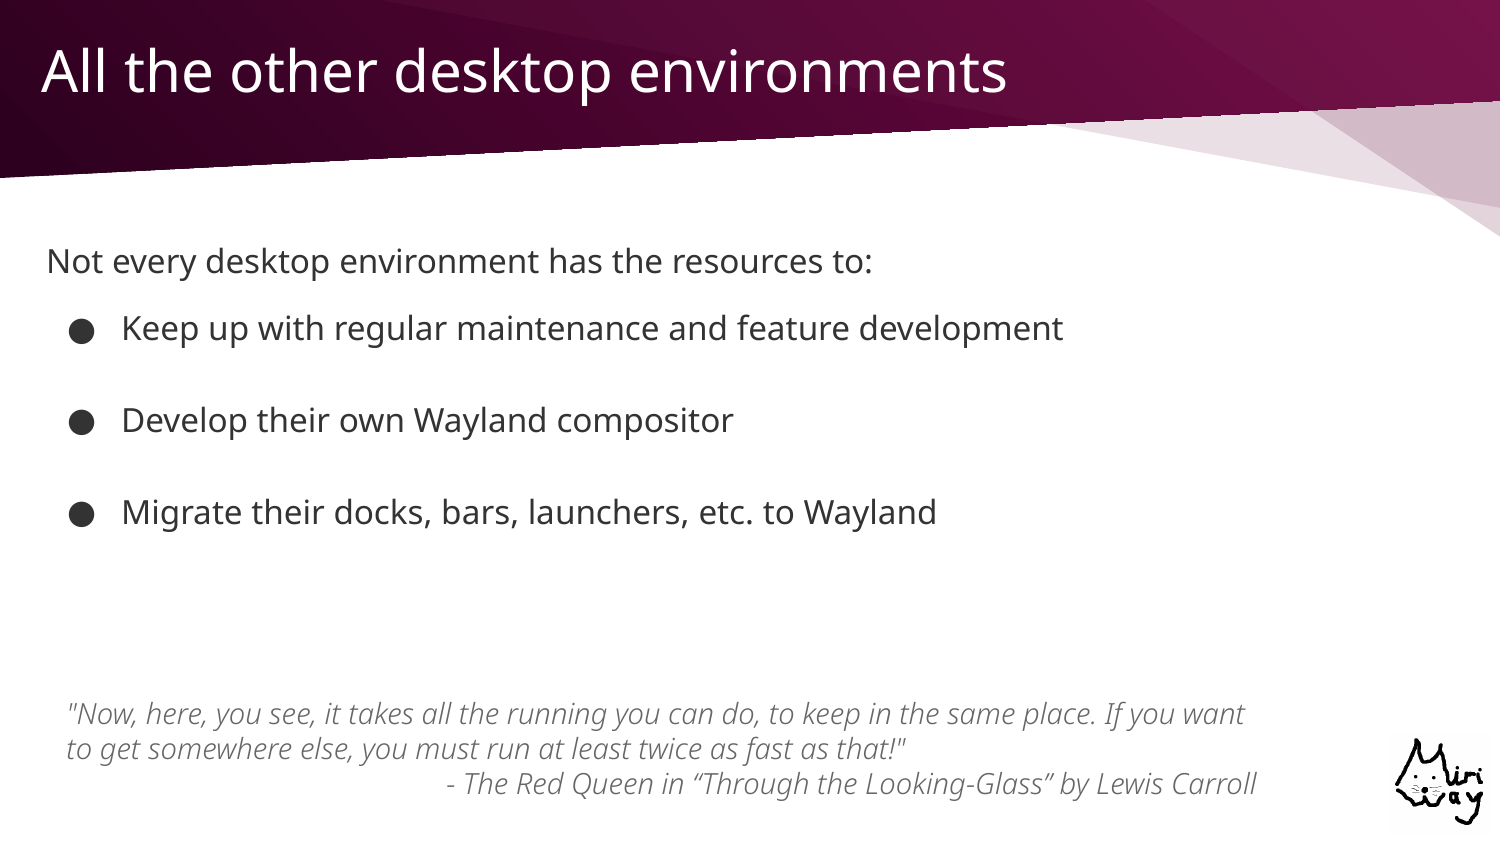

All the other desktop environments
# Not every desktop environment has the resources to:
Keep up with regular maintenance and feature development
Develop their own Wayland compositor
Migrate their docks, bars, launchers, etc. to Wayland
"Now, here, you see, it takes all the running you can do, to keep in the same place. If you want to get somewhere else, you must run at least twice as fast as that!"
 - The Red Queen in “Through the Looking-Glass” by Lewis Carroll